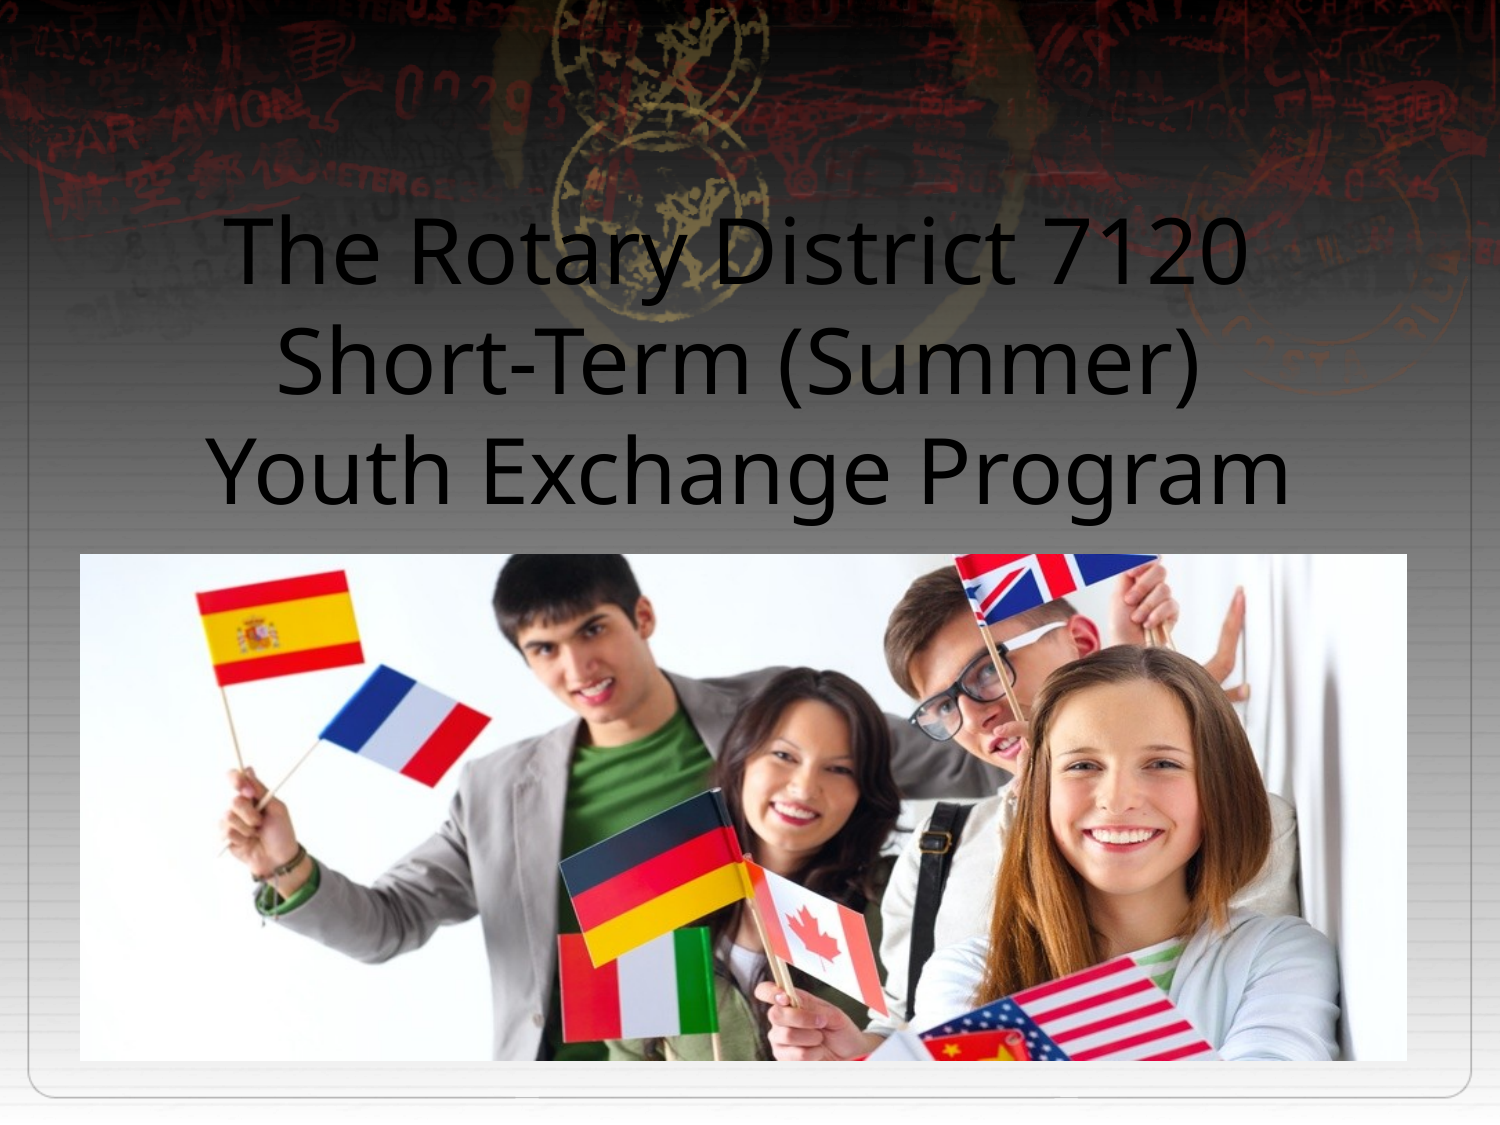

# The Rotary District 7120 Short-Term (Summer) Youth Exchange Program